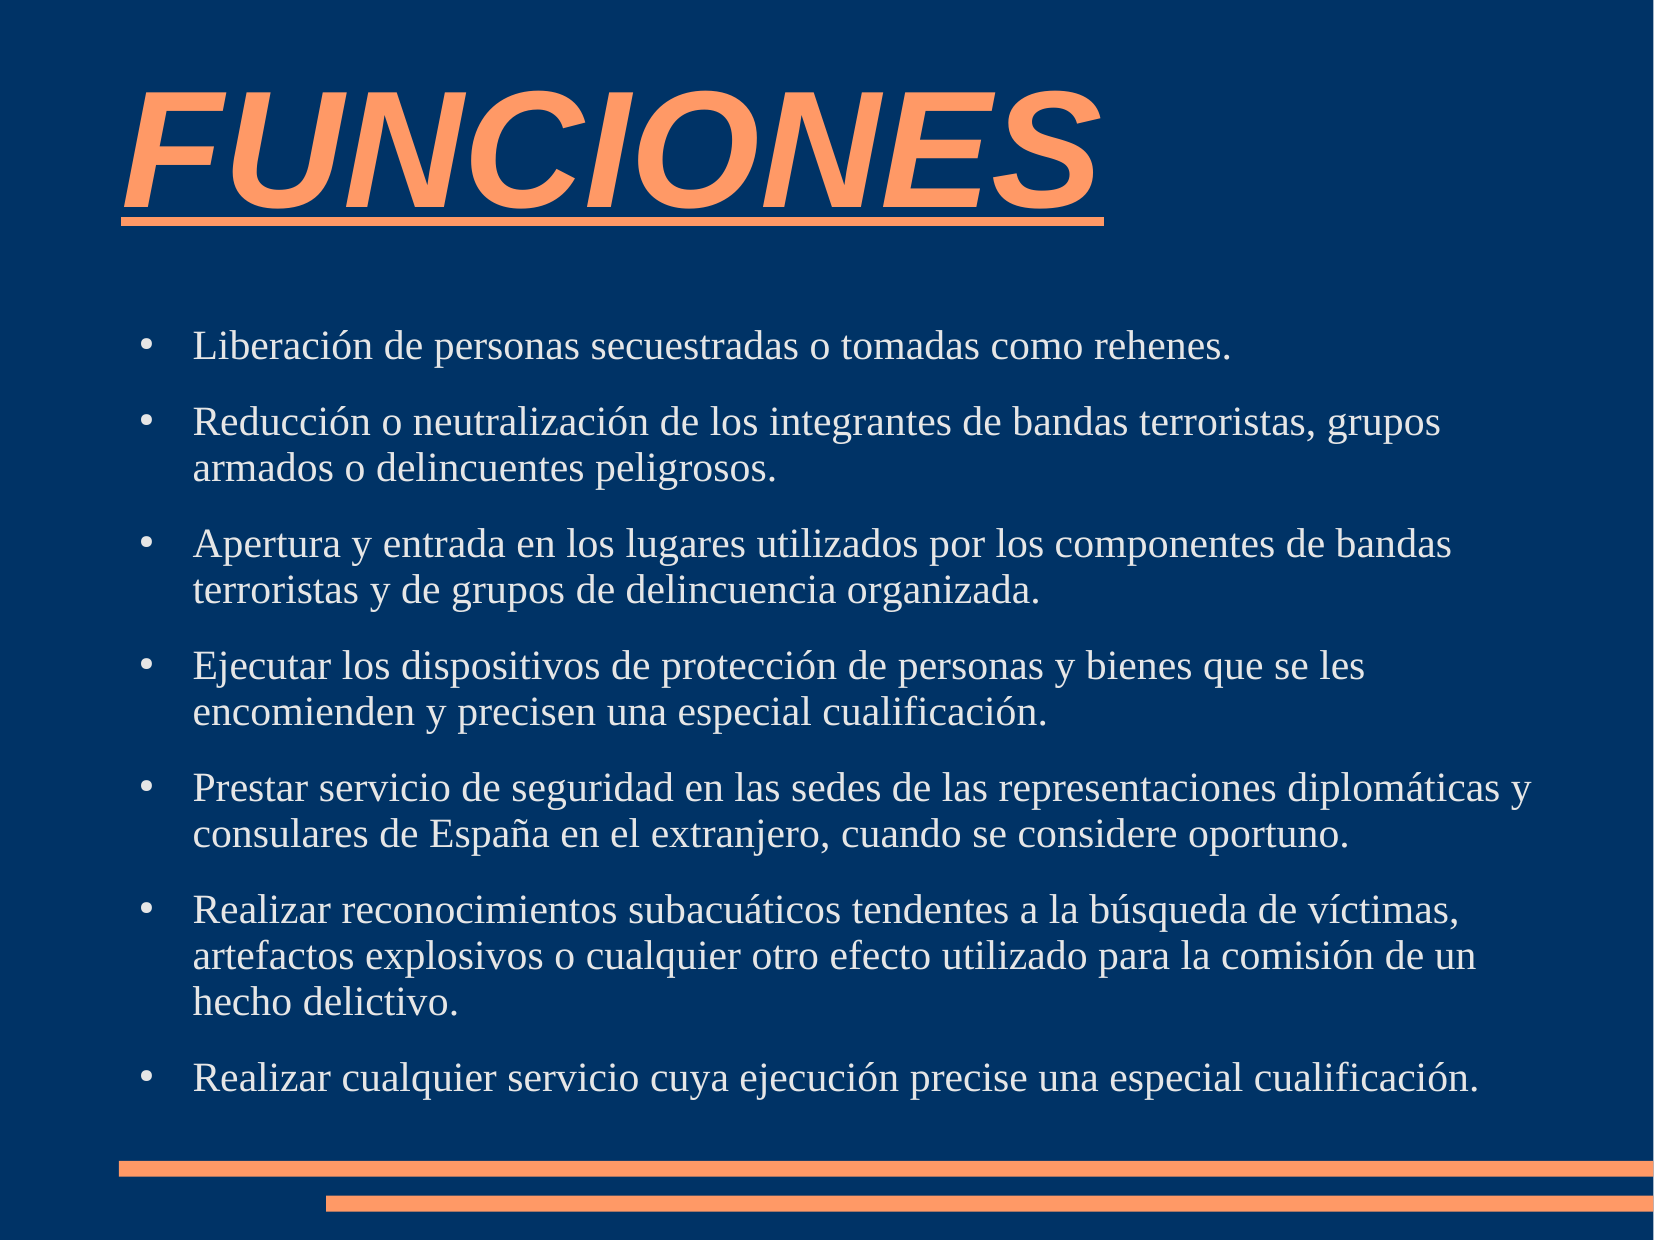

# FUNCIONES
Liberación de personas secuestradas o tomadas como rehenes.
Reducción o neutralización de los integrantes de bandas terroristas, grupos armados o delincuentes peligrosos.
Apertura y entrada en los lugares utilizados por los componentes de bandas terroristas y de grupos de delincuencia organizada.
Ejecutar los dispositivos de protección de personas y bienes que se les encomienden y precisen una especial cualificación.
Prestar servicio de seguridad en las sedes de las representaciones diplomáticas y consulares de España en el extranjero, cuando se considere oportuno.
Realizar reconocimientos subacuáticos tendentes a la búsqueda de víctimas, artefactos explosivos o cualquier otro efecto utilizado para la comisión de un hecho delictivo.
Realizar cualquier servicio cuya ejecución precise una especial cualificación.